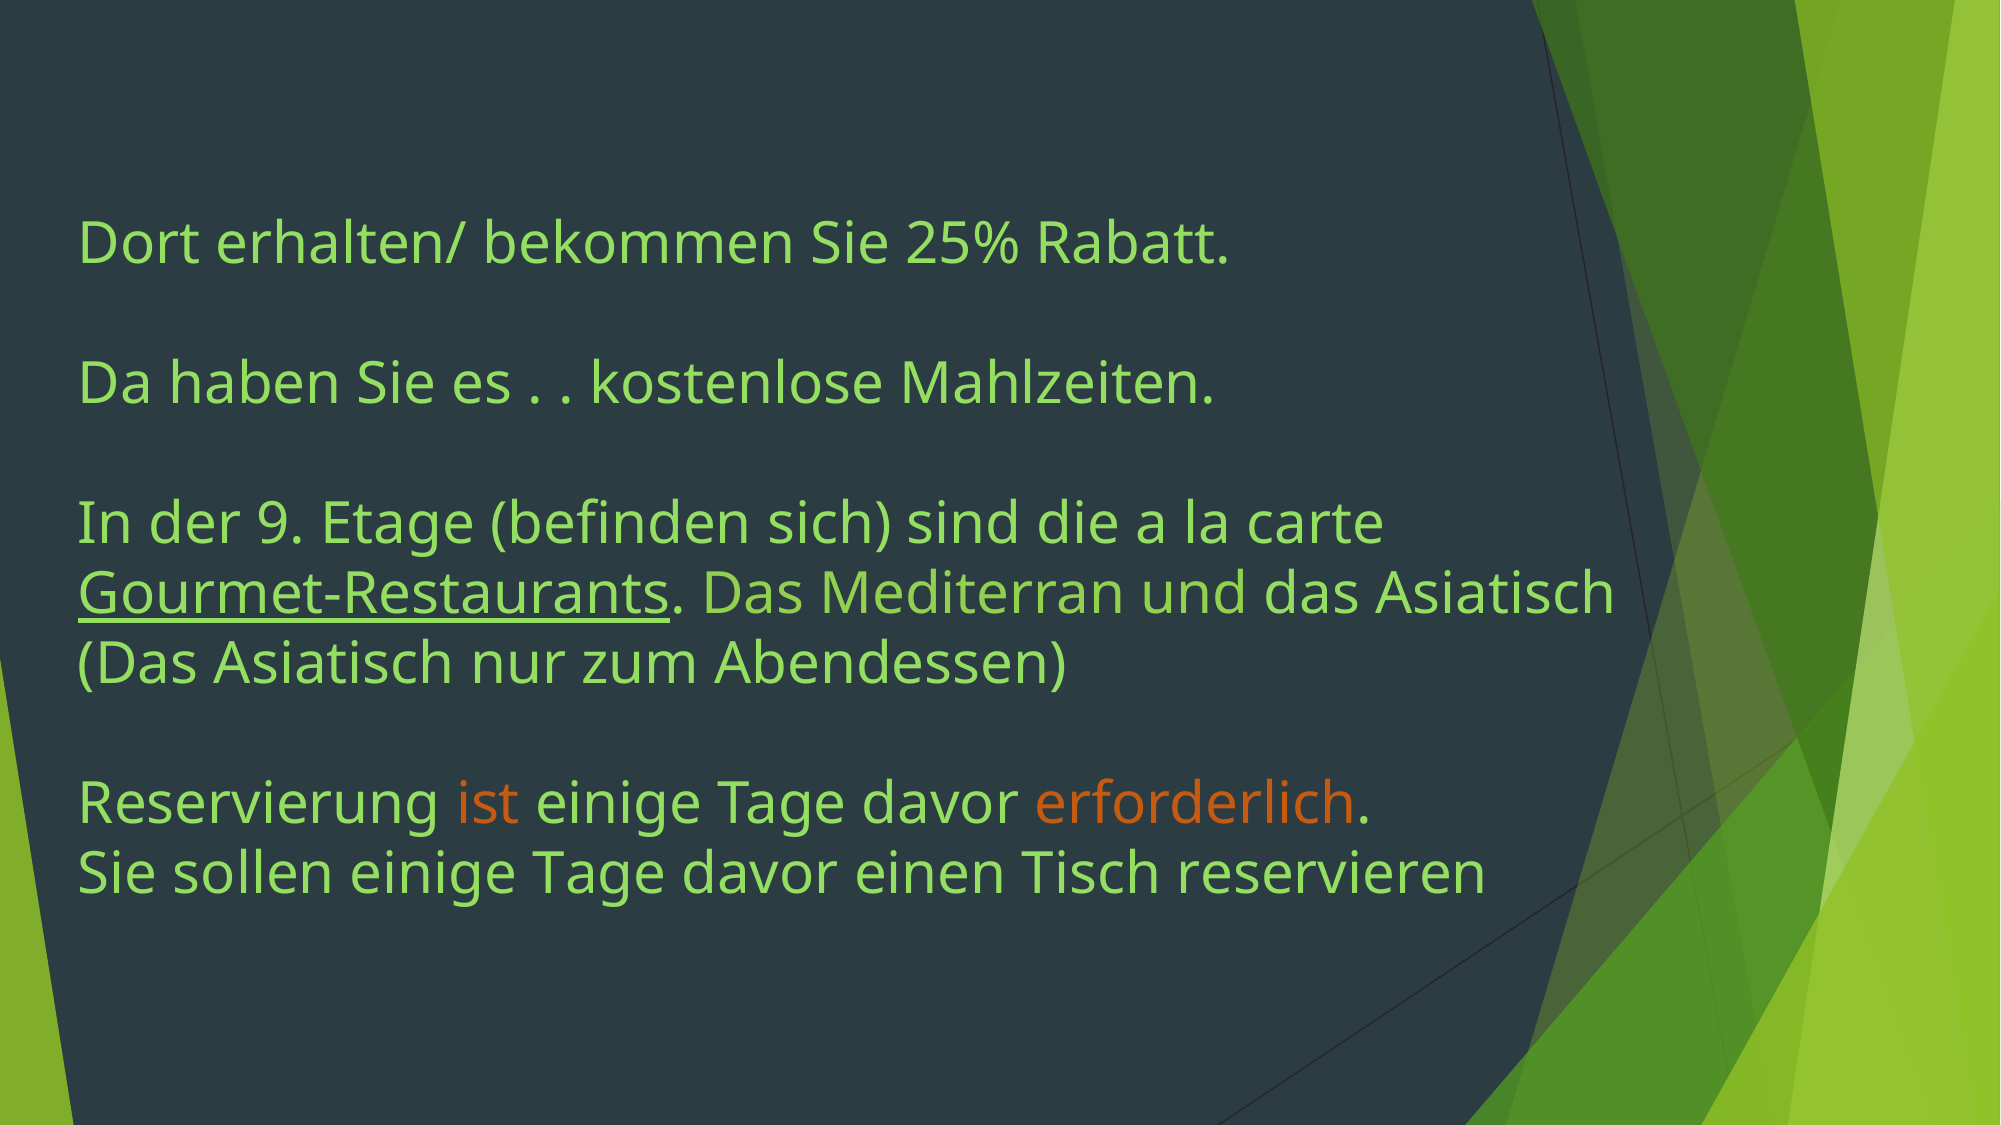

Dort erhalten/ bekommen Sie 25% Rabatt.
Da haben Sie es . . kostenlose Mahlzeiten.
In der 9. Etage (befinden sich) sind die a la carte Gourmet-Restaurants. Das Mediterran und das Asiatisch
(Das Asiatisch nur zum Abendessen)
Reservierung ist einige Tage davor erforderlich.
Sie sollen einige Tage davor einen Tisch reservieren